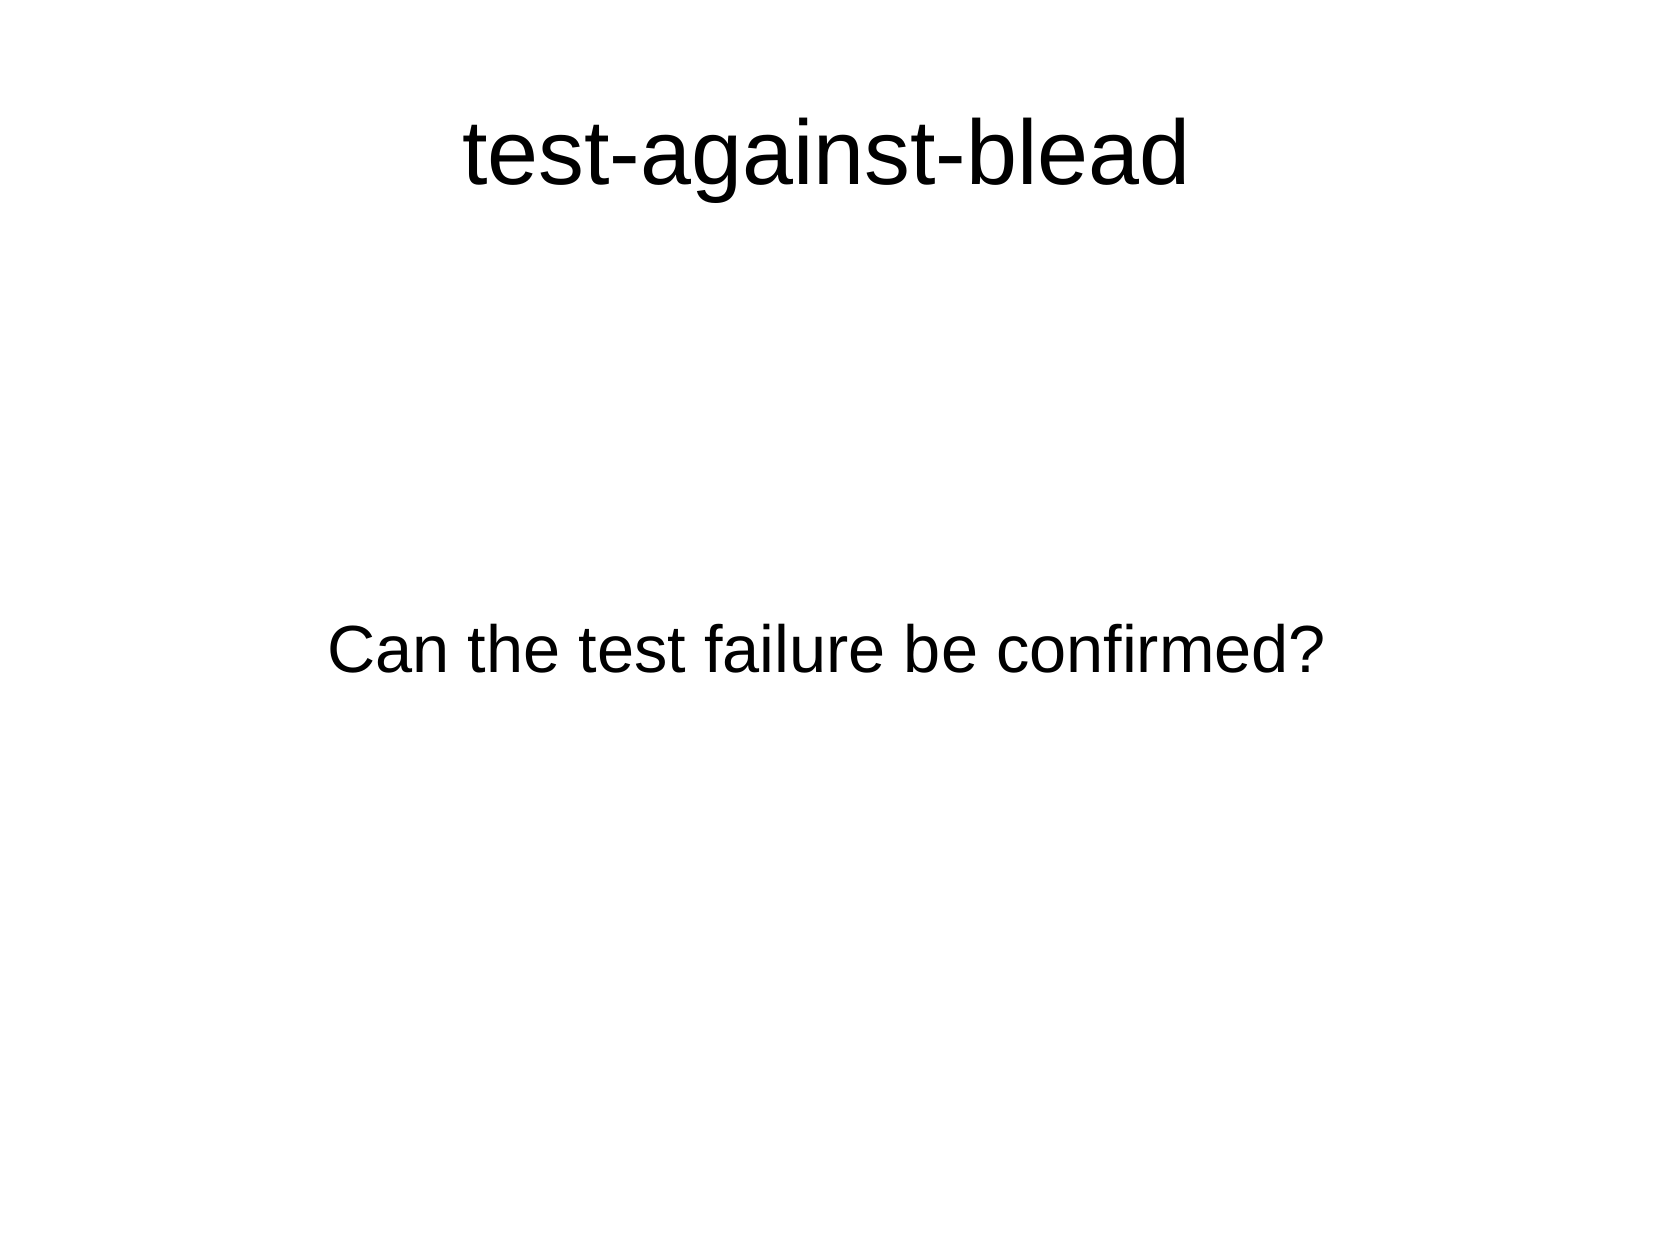

# test-against-blead
Can the test failure be confirmed?